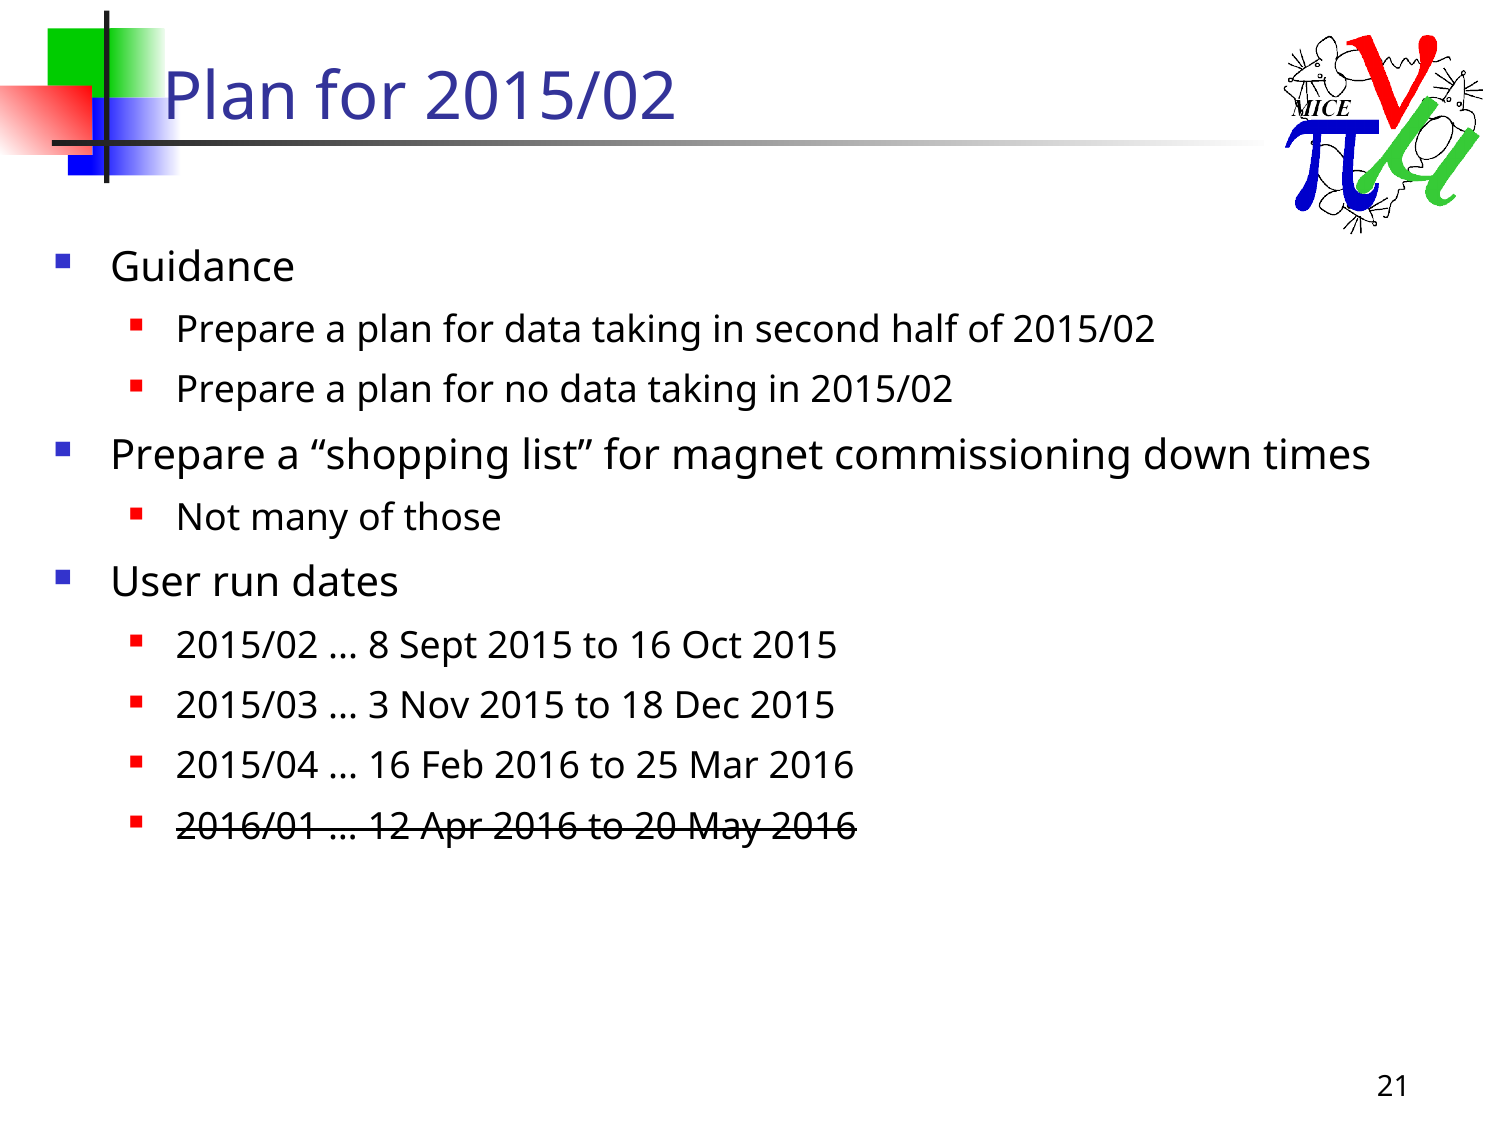

# Plan for 2015/02
Guidance
Prepare a plan for data taking in second half of 2015/02
Prepare a plan for no data taking in 2015/02
Prepare a “shopping list” for magnet commissioning down times
Not many of those
User run dates
2015/02 ... 8 Sept 2015 to 16 Oct 2015
2015/03 ... 3 Nov 2015 to 18 Dec 2015
2015/04 ... 16 Feb 2016 to 25 Mar 2016
2016/01 … 12 Apr 2016 to 20 May 2016
21